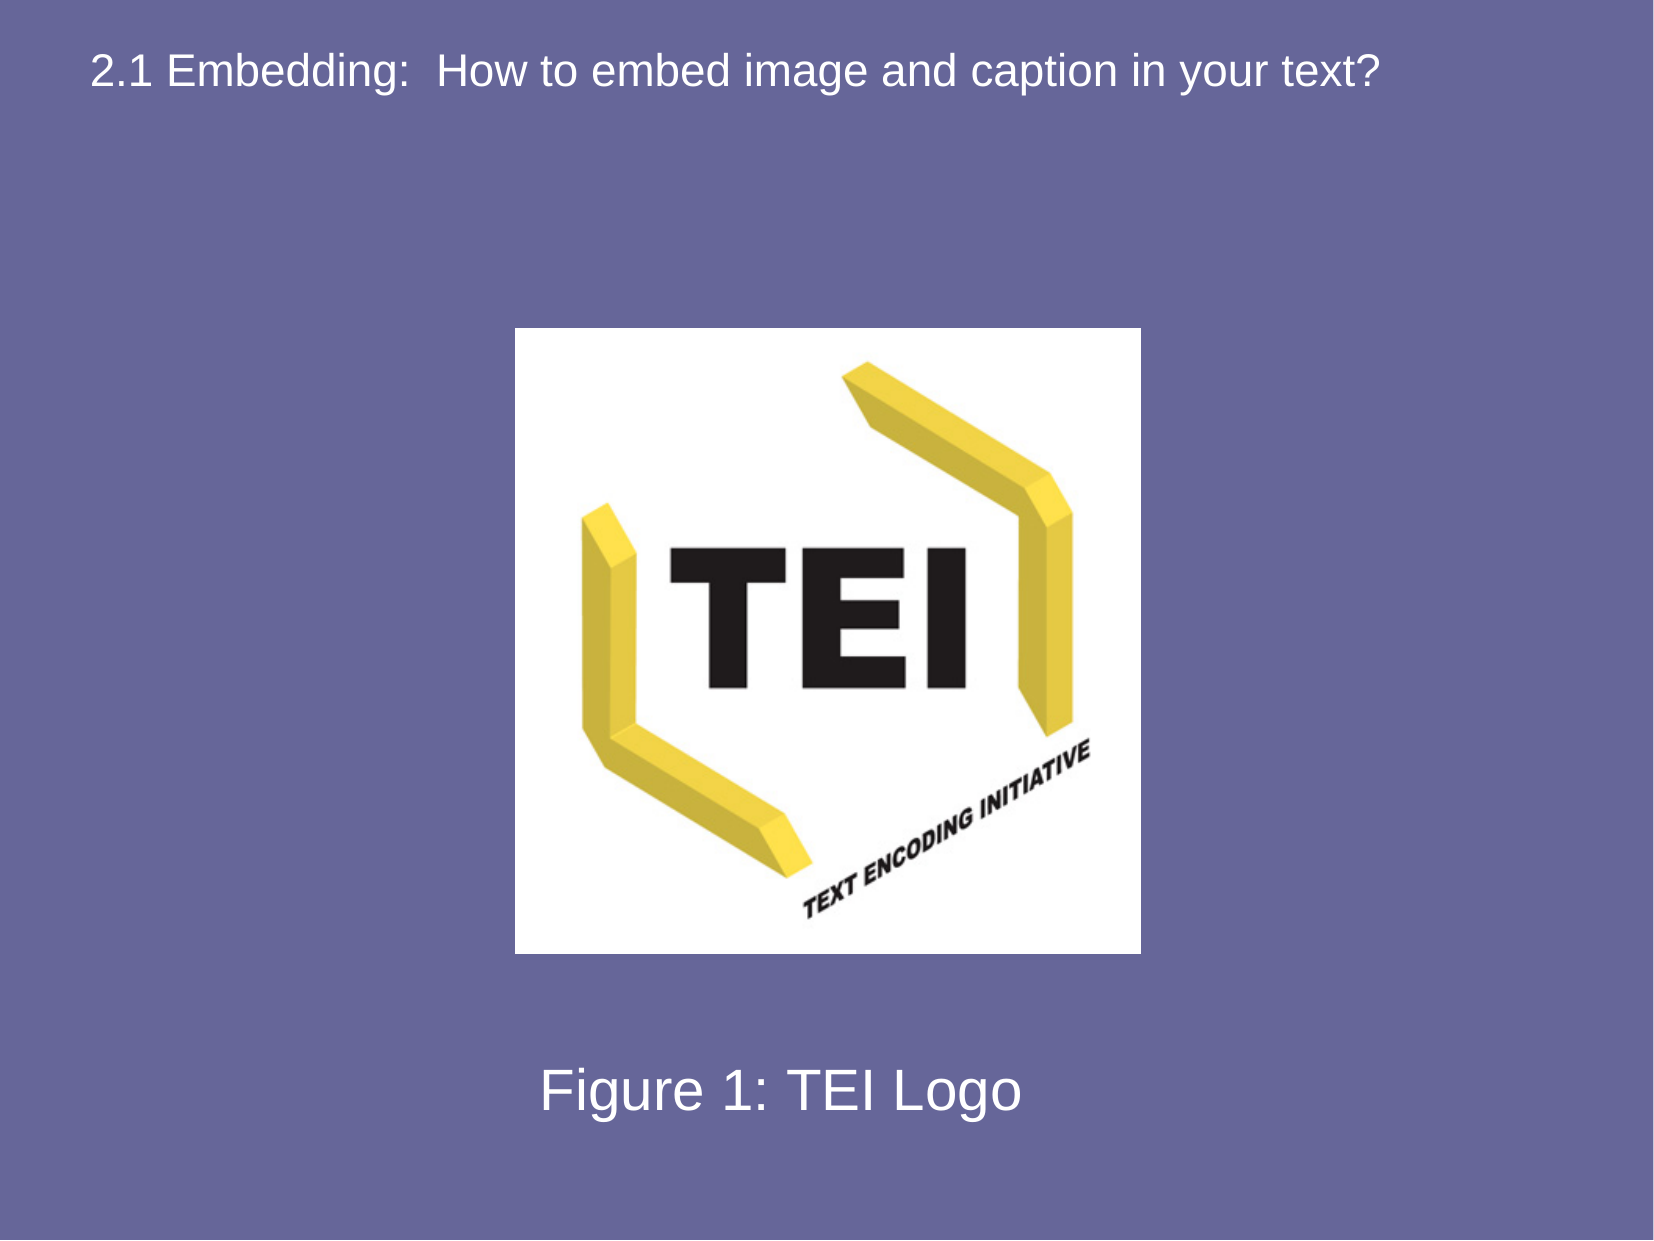

2.1 Embedding: How to embed image and caption in your text?
Figure 1: TEI Logo